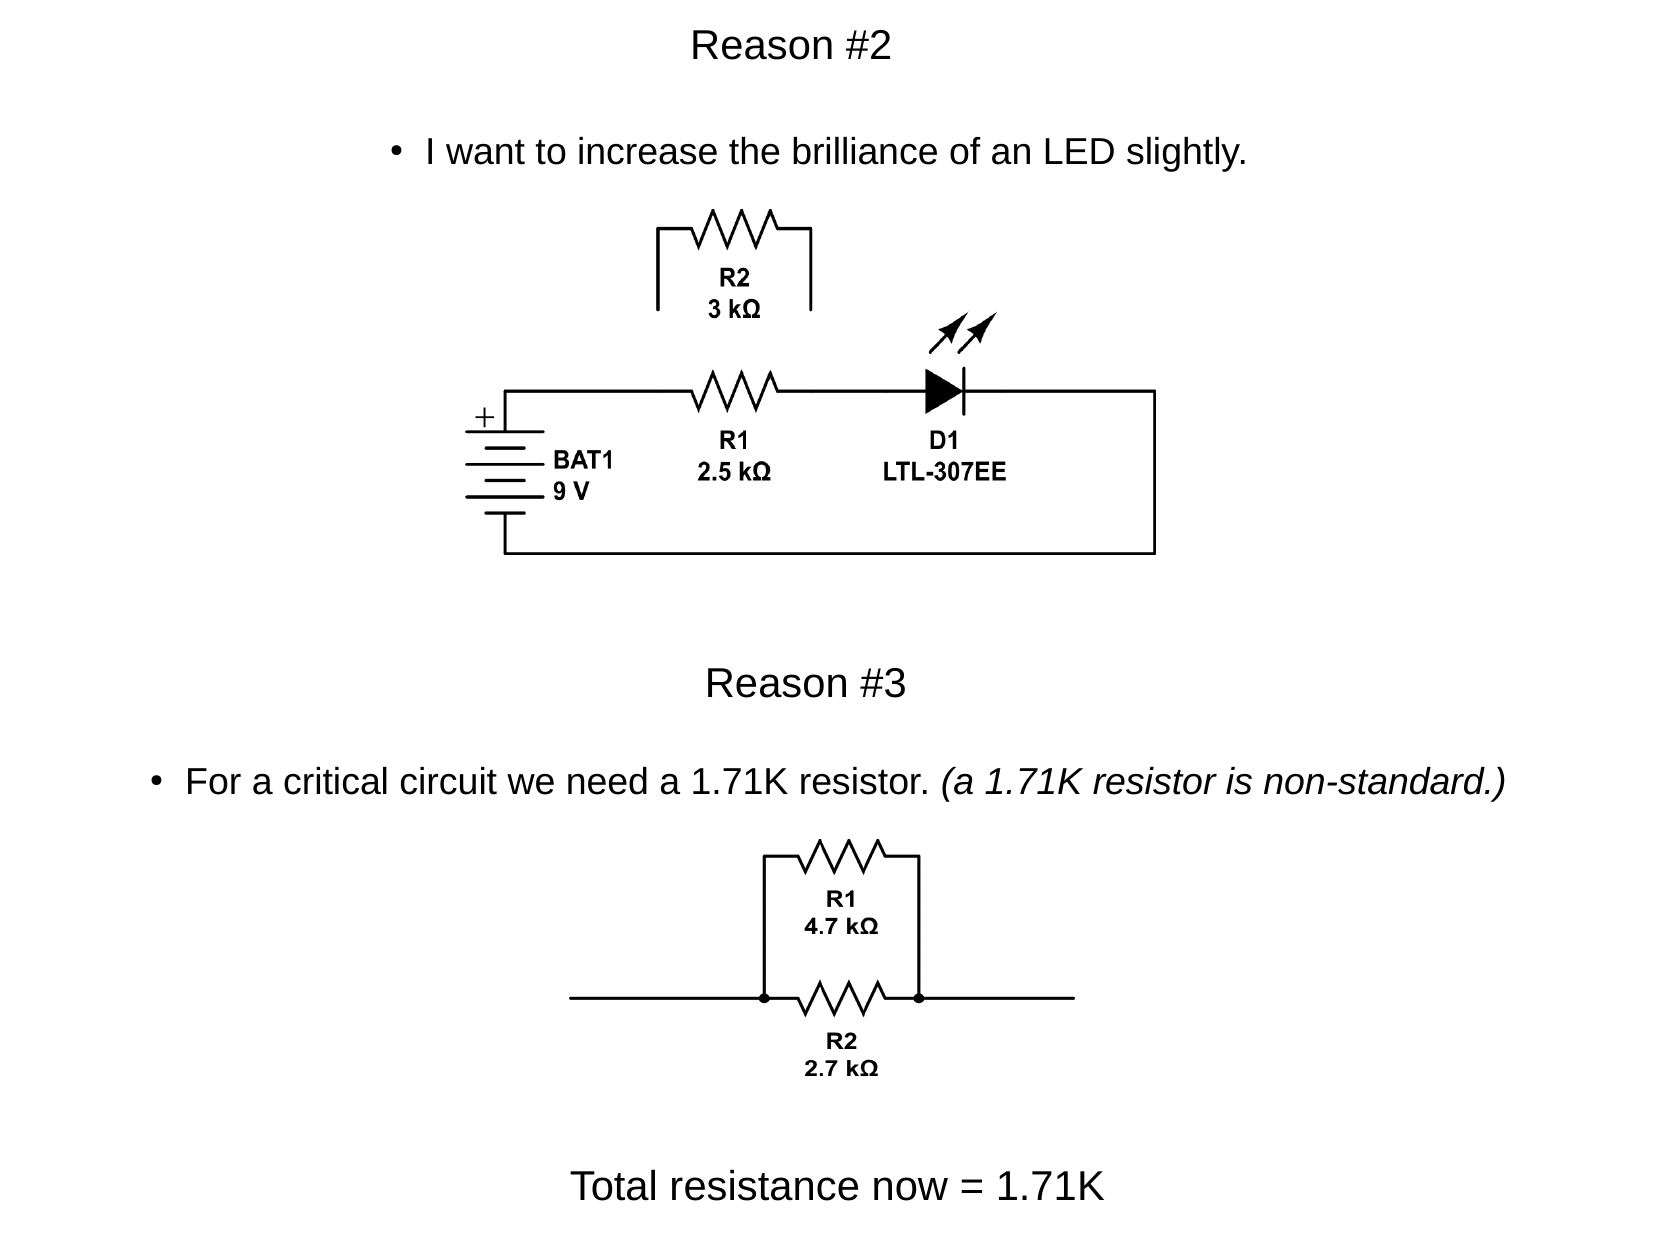

# Reason #2
I want to increase the brilliance of an LED slightly.
Reason #3
For a critical circuit we need a 1.71K resistor. (a 1.71K resistor is non-standard.)
Total resistance now = 1.71K